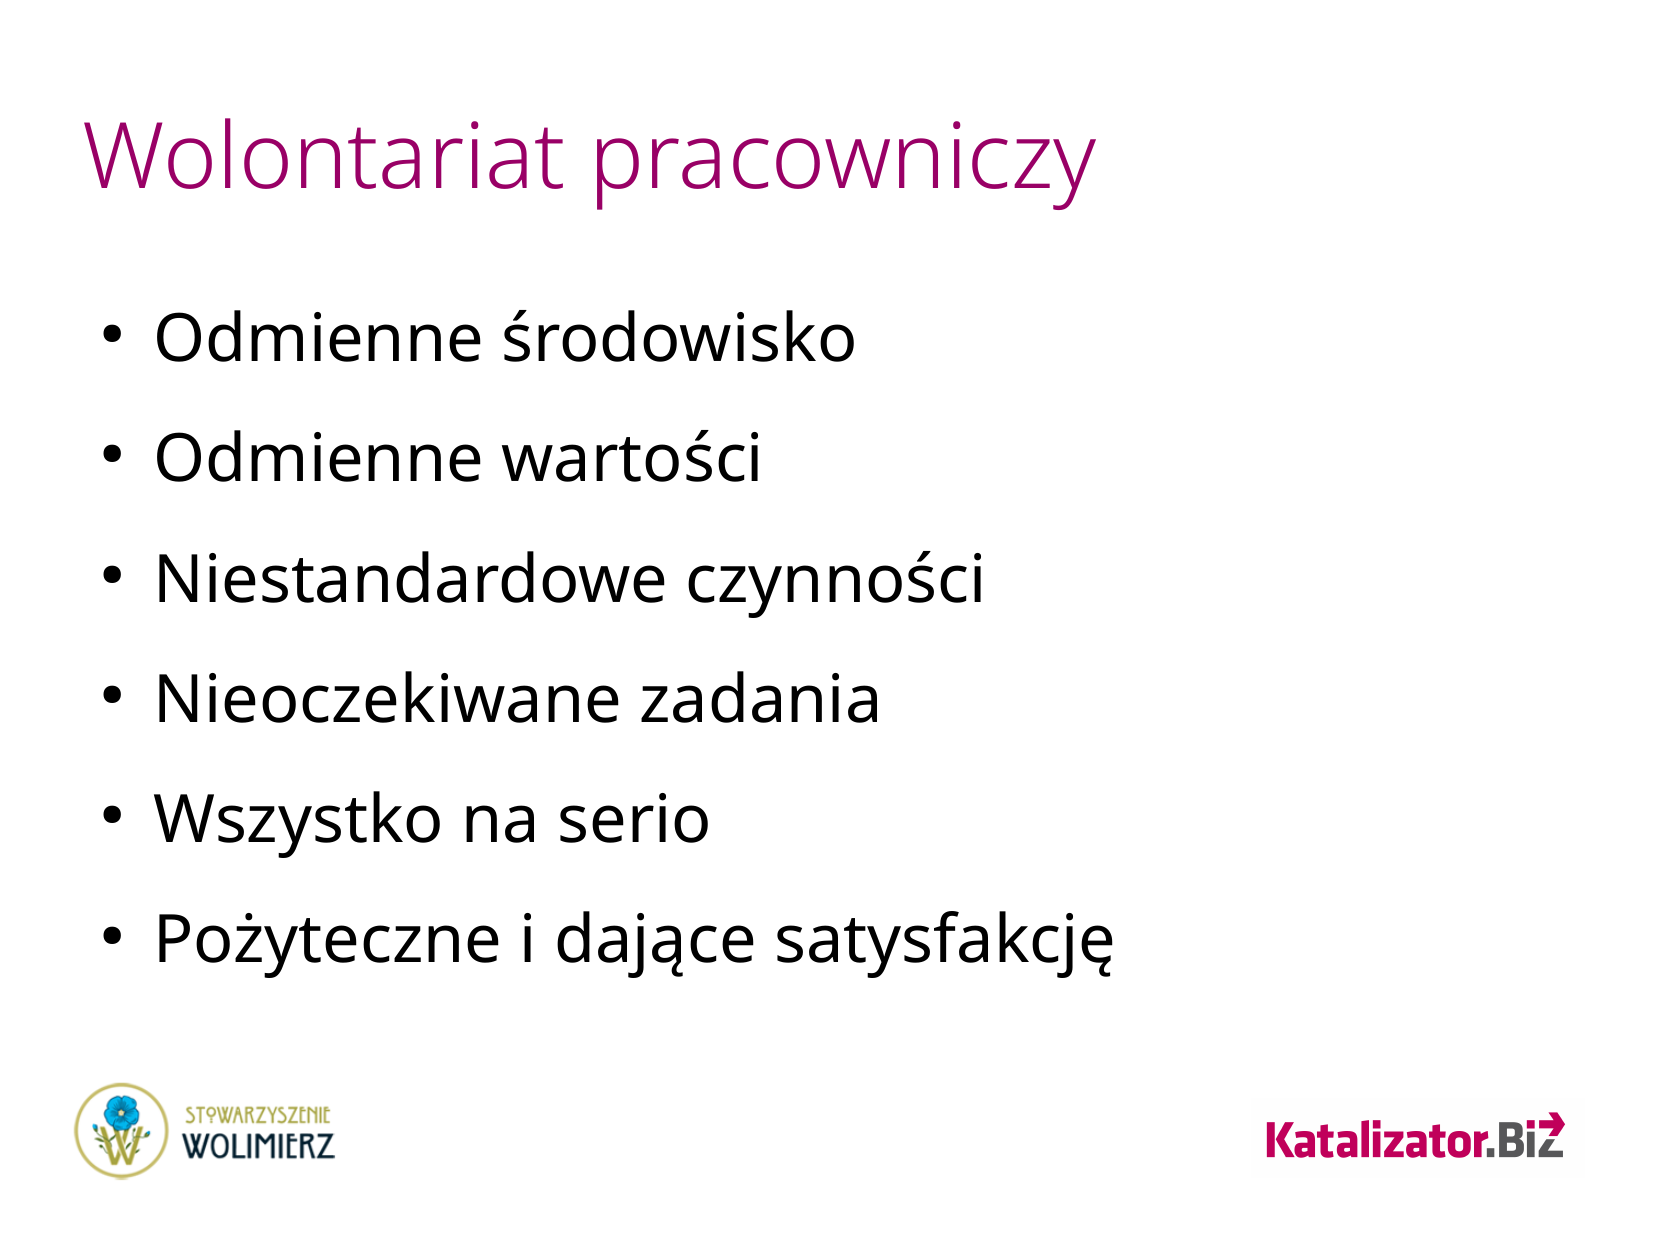

# Wolontariat pracowniczy
Odmienne środowisko
Odmienne wartości
Niestandardowe czynności
Nieoczekiwane zadania
Wszystko na serio
Pożyteczne i dające satysfakcję